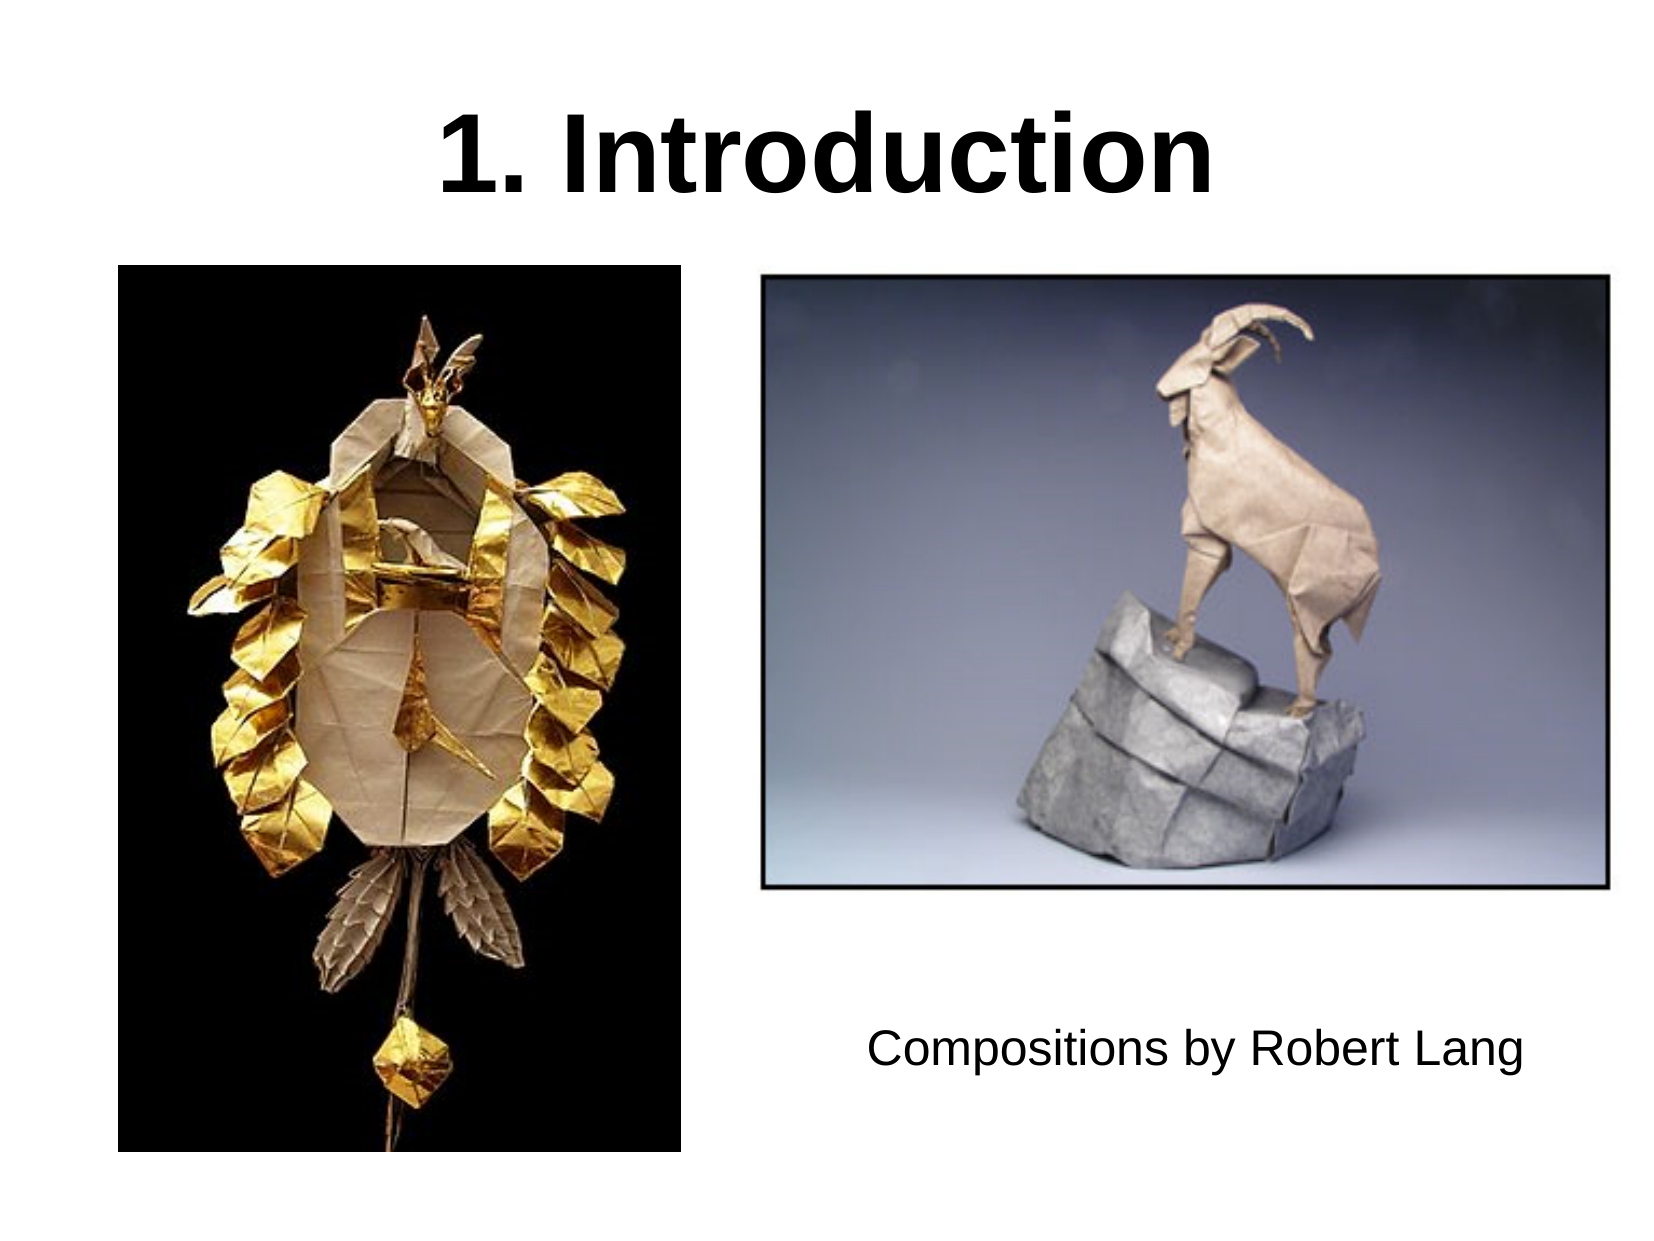

# 1. Introduction
Compositions by Robert Lang